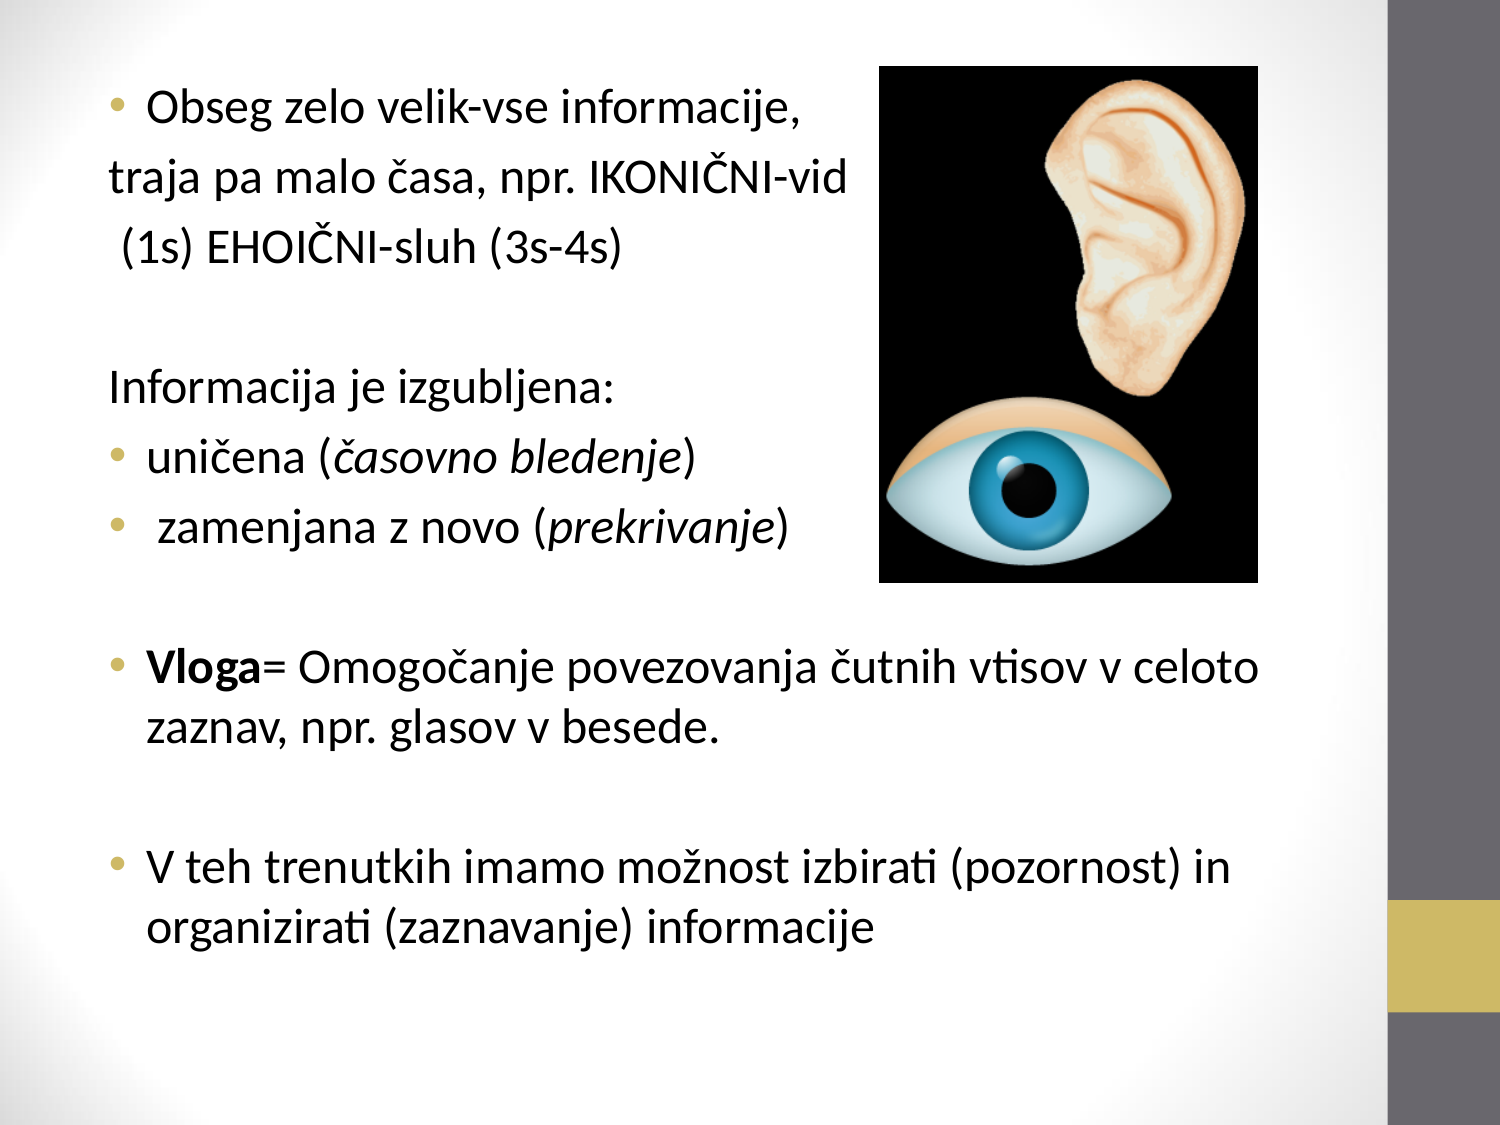

# Obseg zelo velik-vse informacije,
traja pa malo časa, npr. IKONIČNI-vid
 (1s) EHOIČNI-sluh (3s-4s)
Informacija je izgubljena:
uničena (časovno bledenje)
 zamenjana z novo (prekrivanje)
Vloga= Omogočanje povezovanja čutnih vtisov v celoto zaznav, npr. glasov v besede.
V teh trenutkih imamo možnost izbirati (pozornost) in organizirati (zaznavanje) informacije